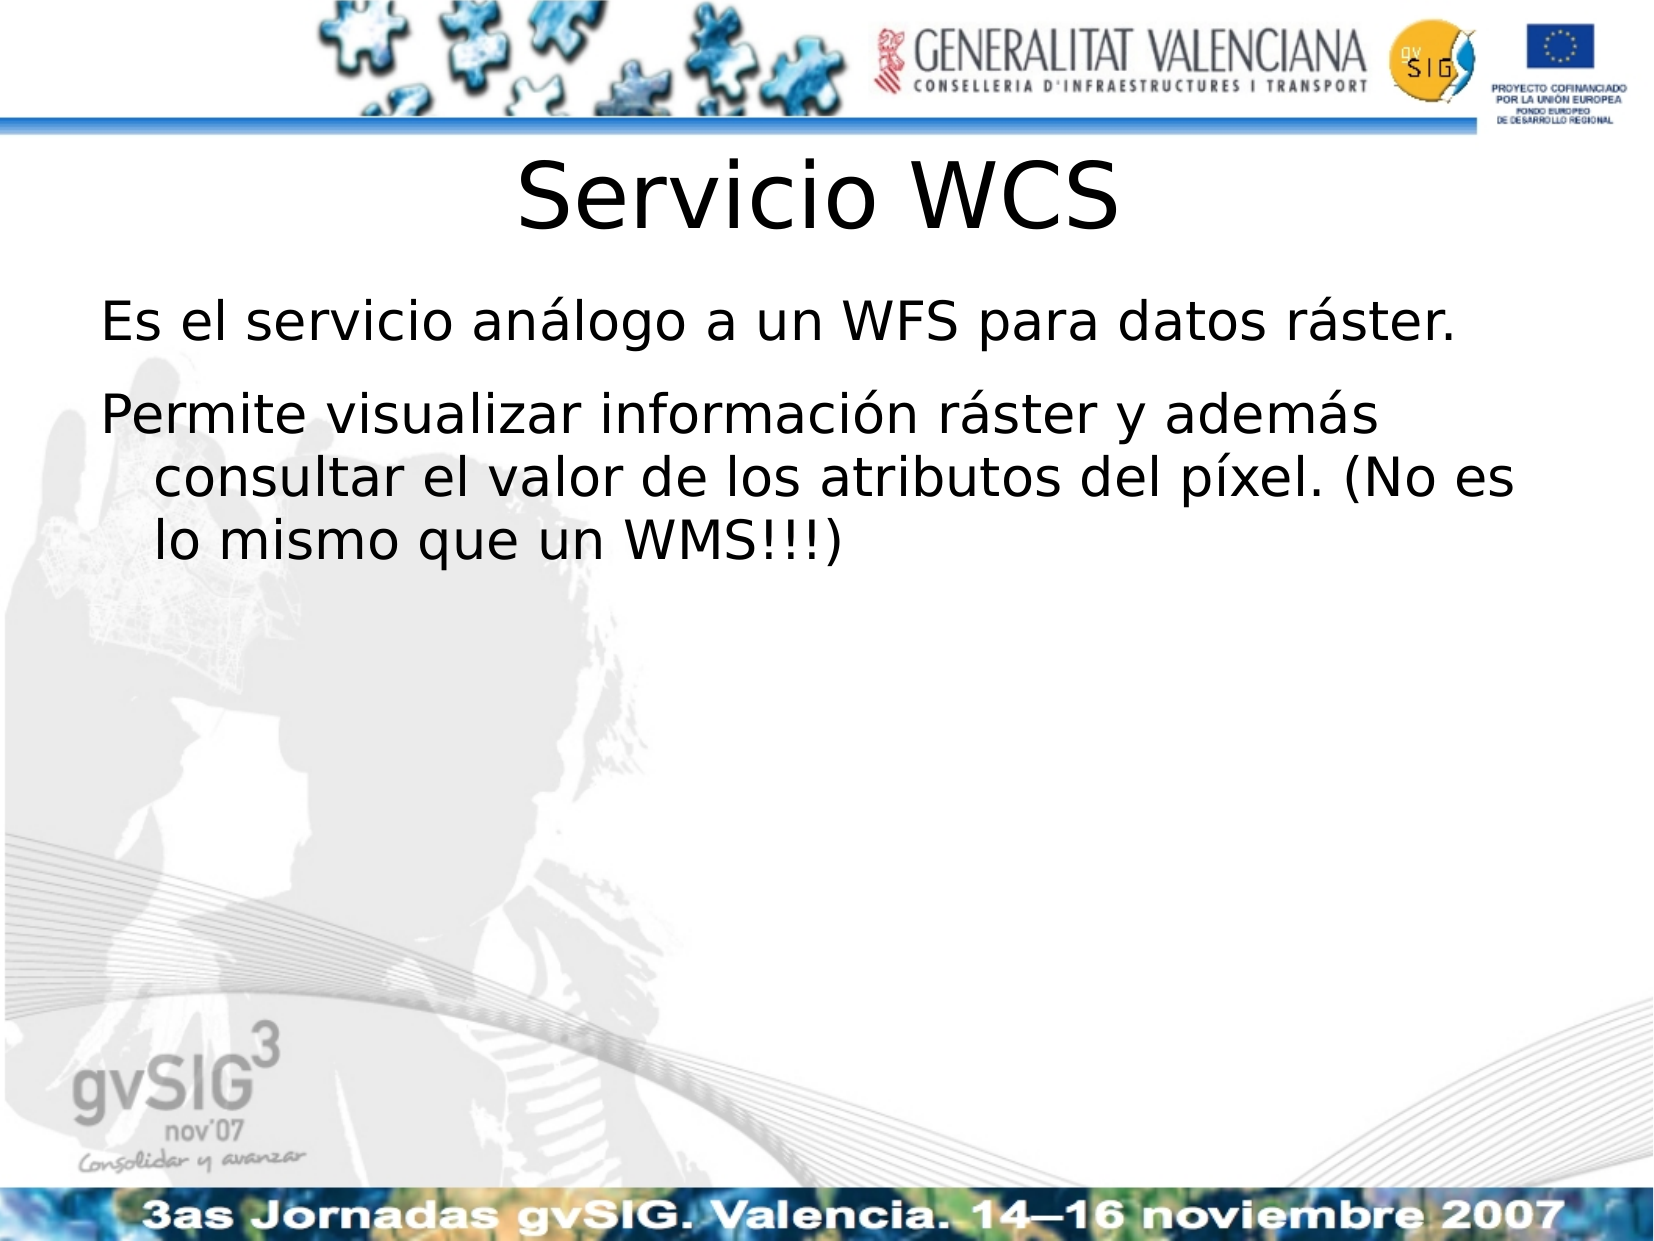

# Servicio WCS
Es el servicio análogo a un WFS para datos ráster.
Permite visualizar información ráster y además consultar el valor de los atributos del píxel. (No es lo mismo que un WMS!!!)